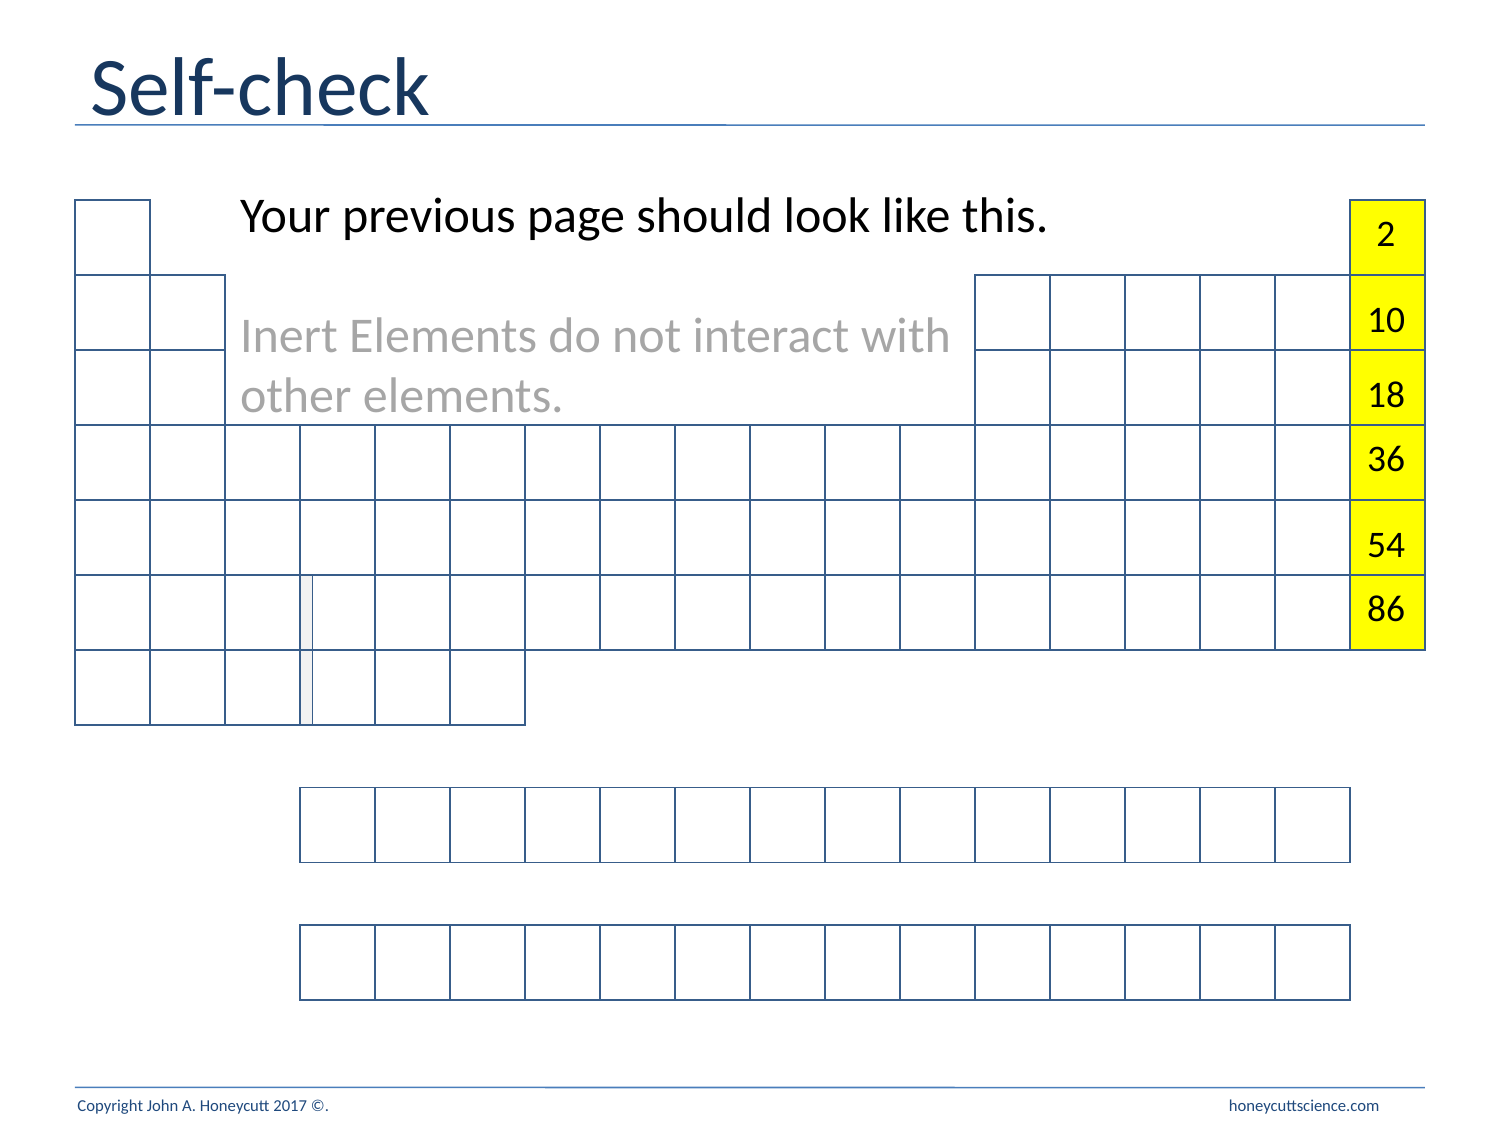

# Self-check
Your previous page should look like this.
Inert Elements do not interact with
other elements.
2
10
18
36
54
86